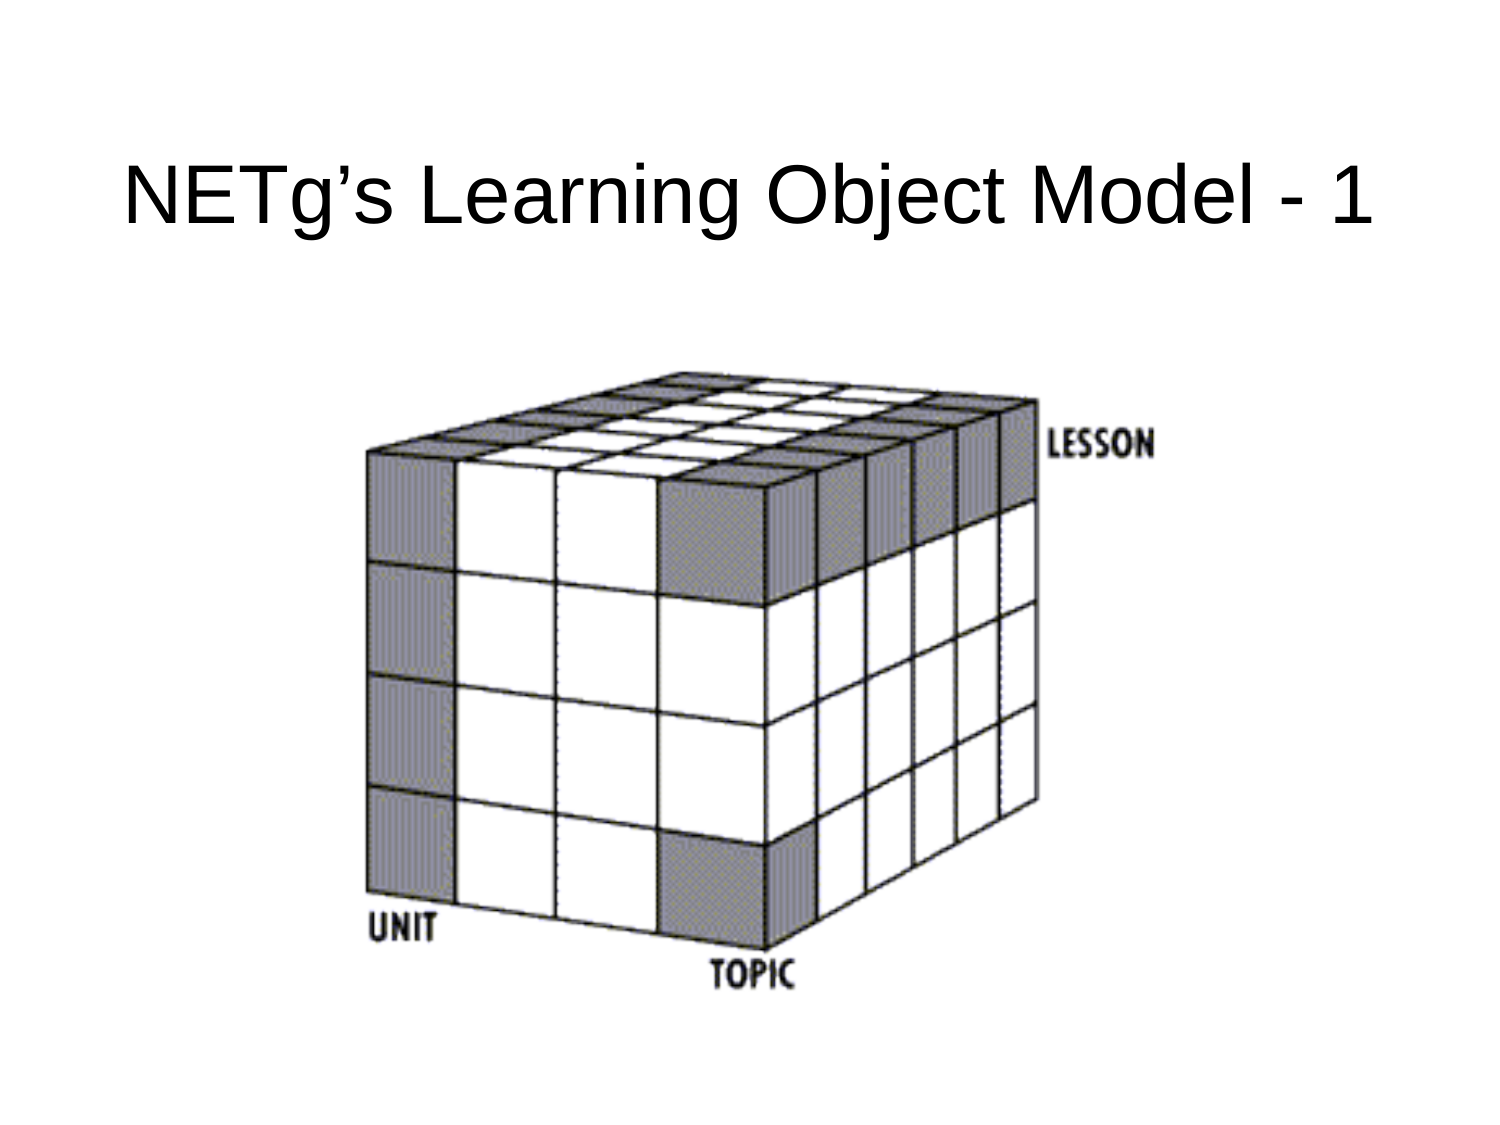

# NETg’s Learning Object Model - 1